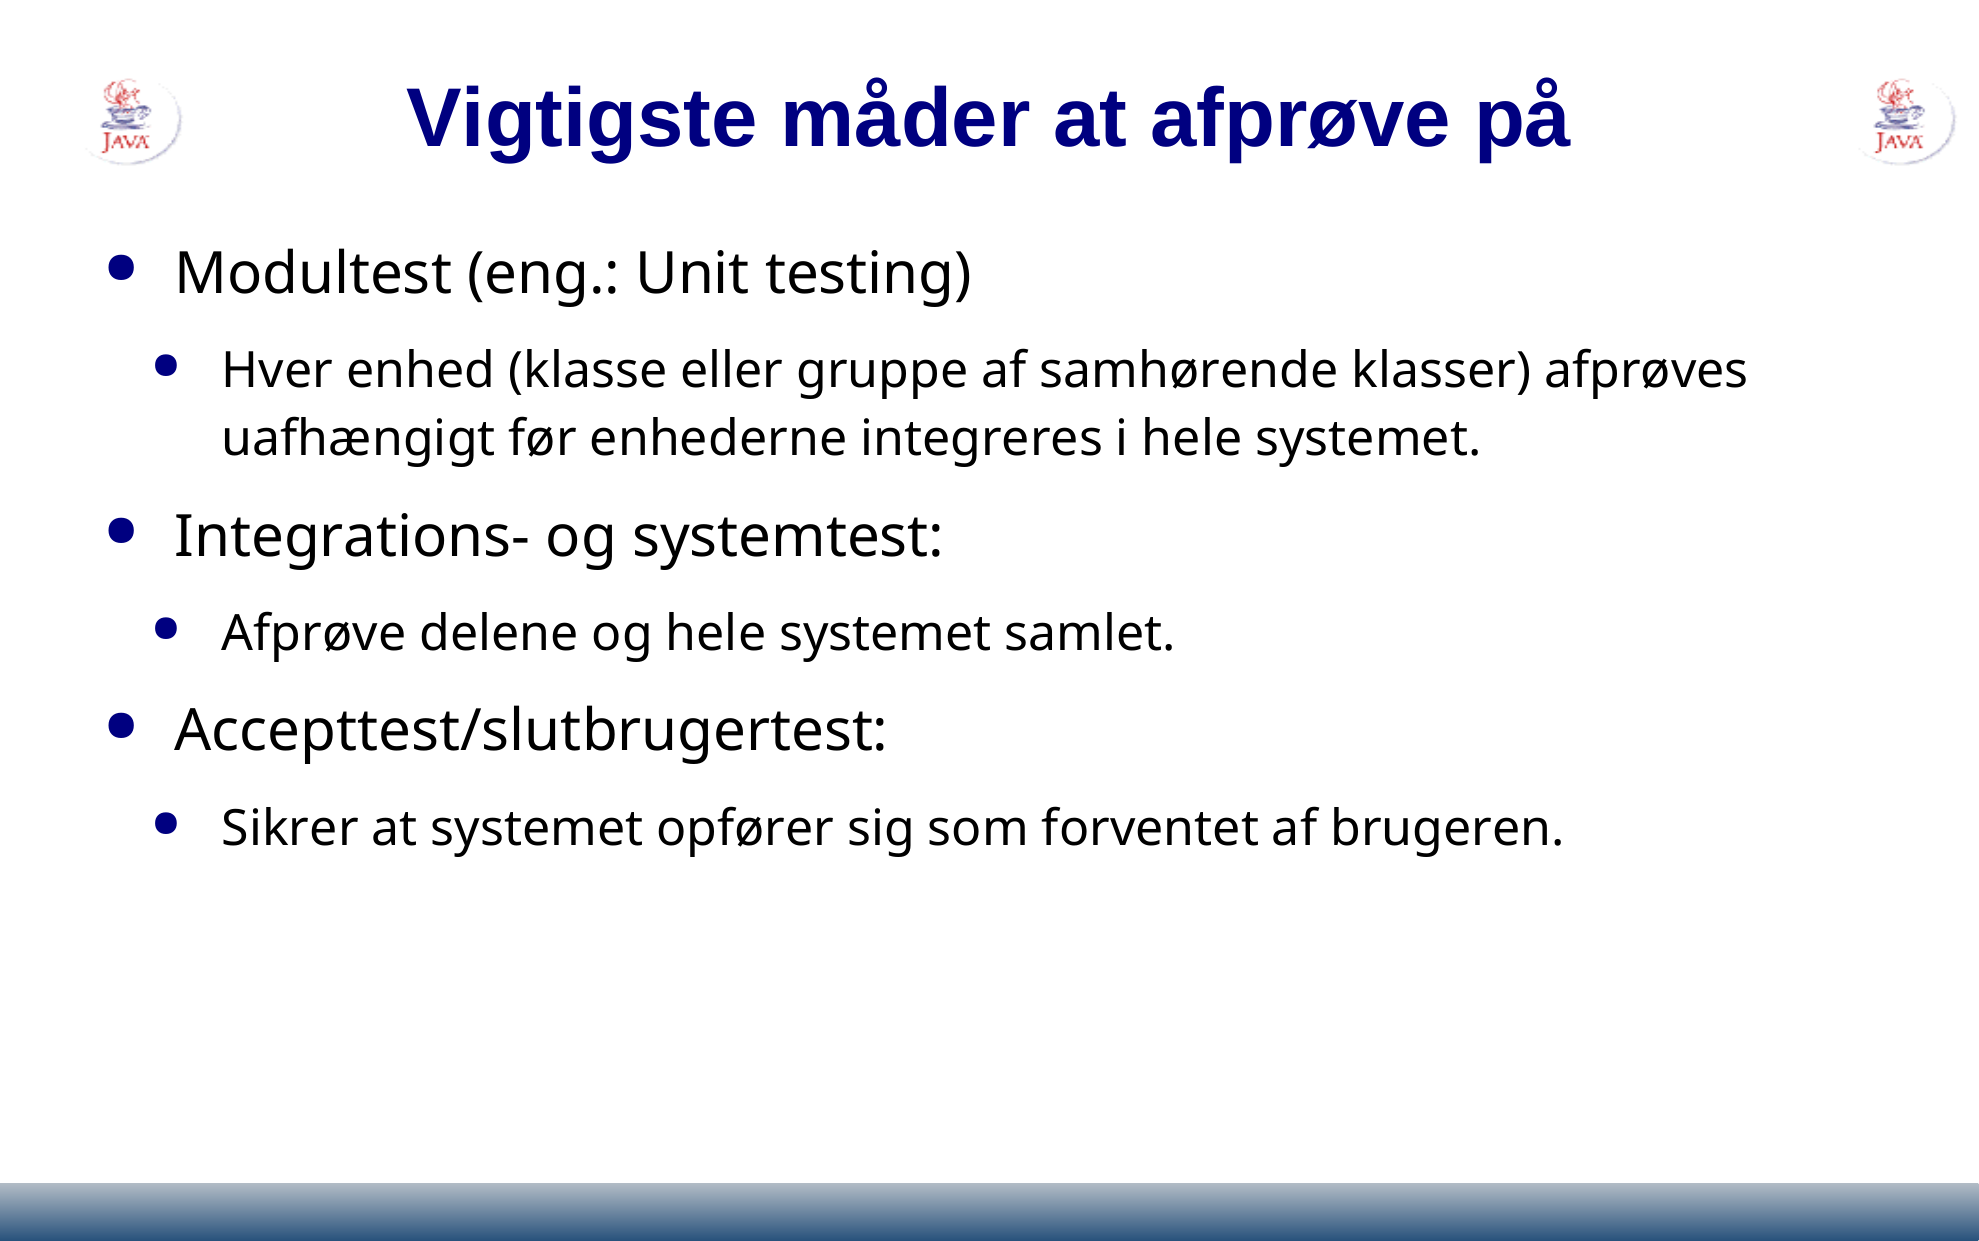

# Vigtigste måder at afprøve på
Modultest (eng.: Unit testing)
Hver enhed (klasse eller gruppe af samhørende klasser) afprøves uafhængigt før enhederne integreres i hele systemet.
Integrations- og systemtest:
Afprøve delene og hele systemet samlet.
Accepttest/slutbrugertest:
Sikrer at systemet opfører sig som forventet af brugeren.